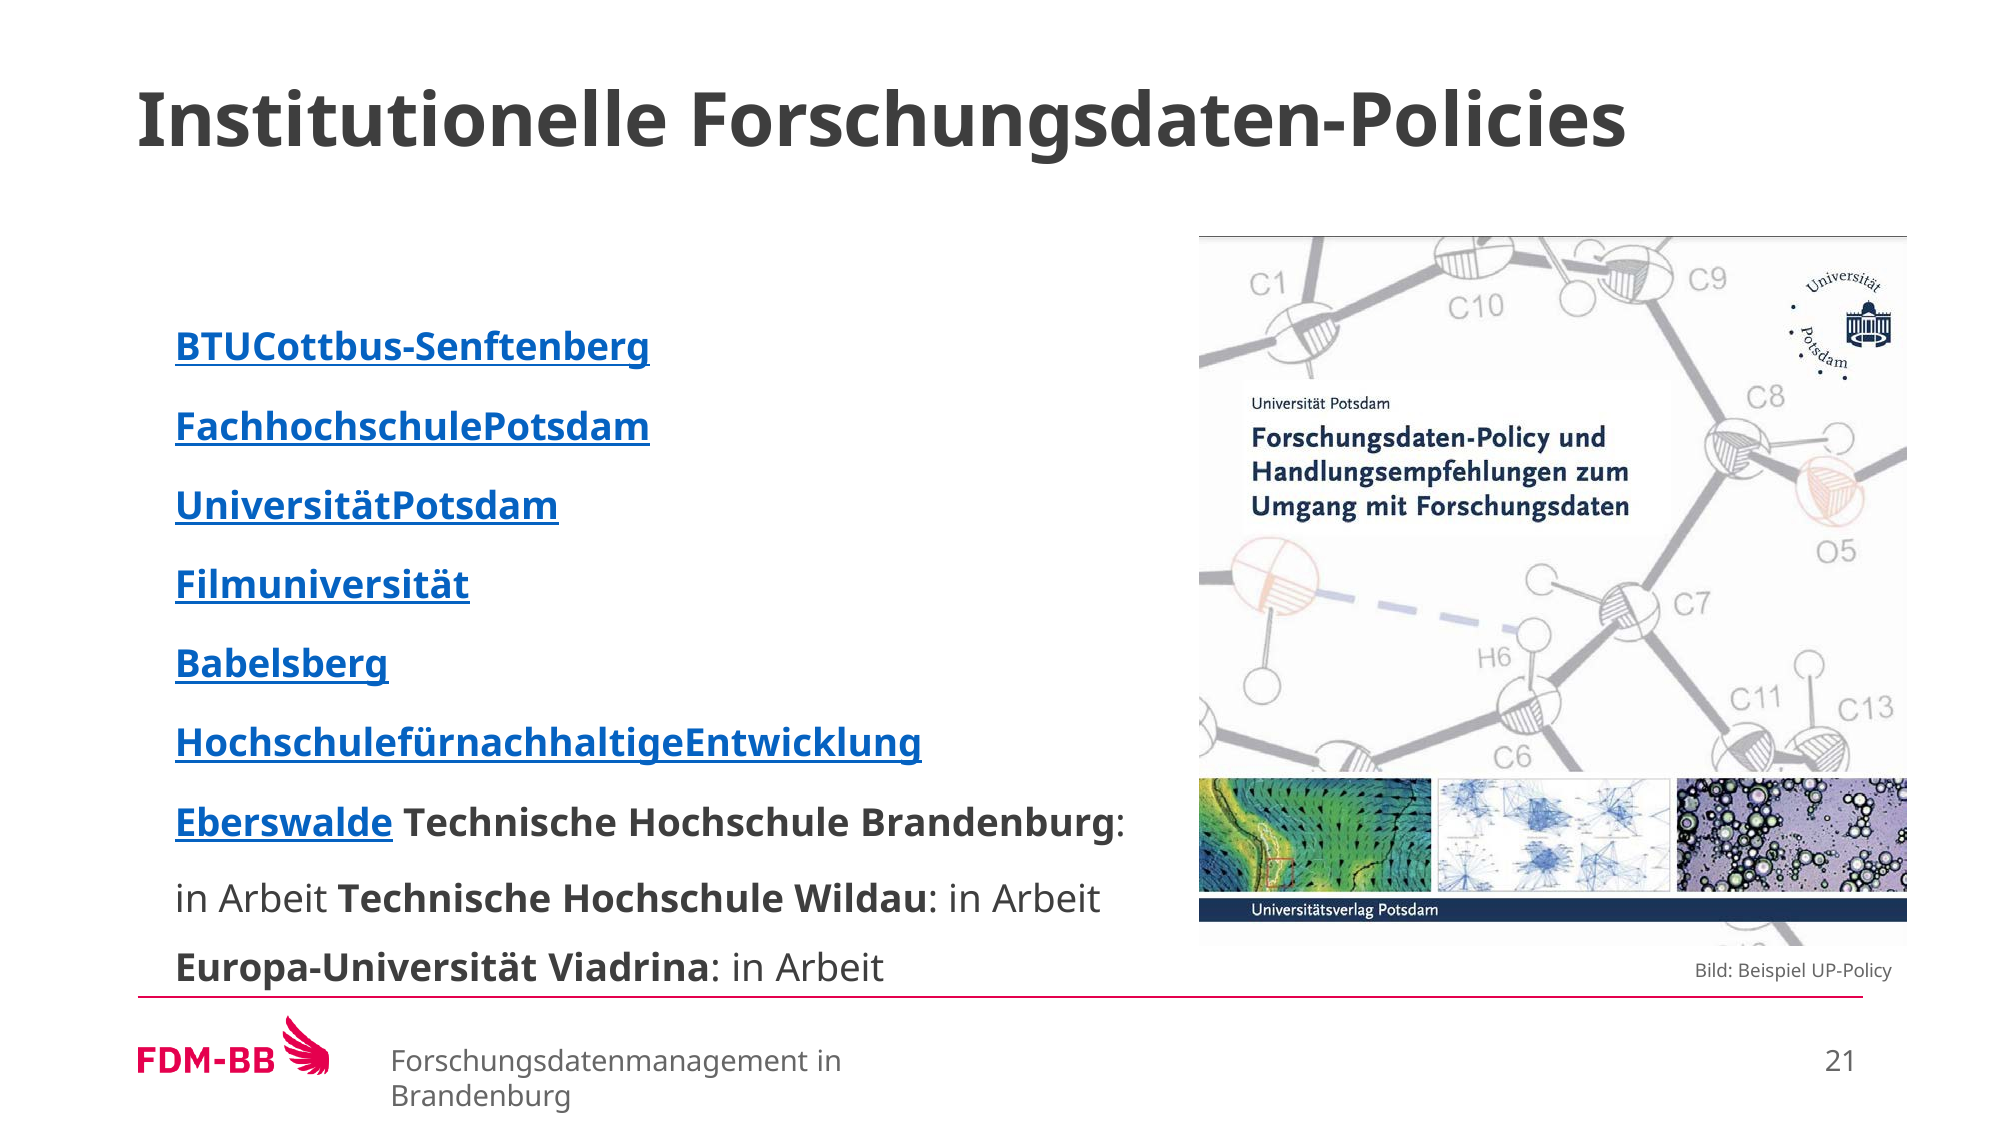

# Institutionelle Forschungsdaten-Policies
BTUCottbus-Senftenberg FachhochschulePotsdam UniversitätPotsdam FilmuniversitätBabelsberg
HochschulefürnachhaltigeEntwicklungEberswalde Technische Hochschule Brandenburg: in Arbeit Technische Hochschule Wildau: in Arbeit
Europa-Universität Viadrina: in Arbeit
Bild: Beispiel UP-Policy
Forschungsdatenmanagement in Brandenburg